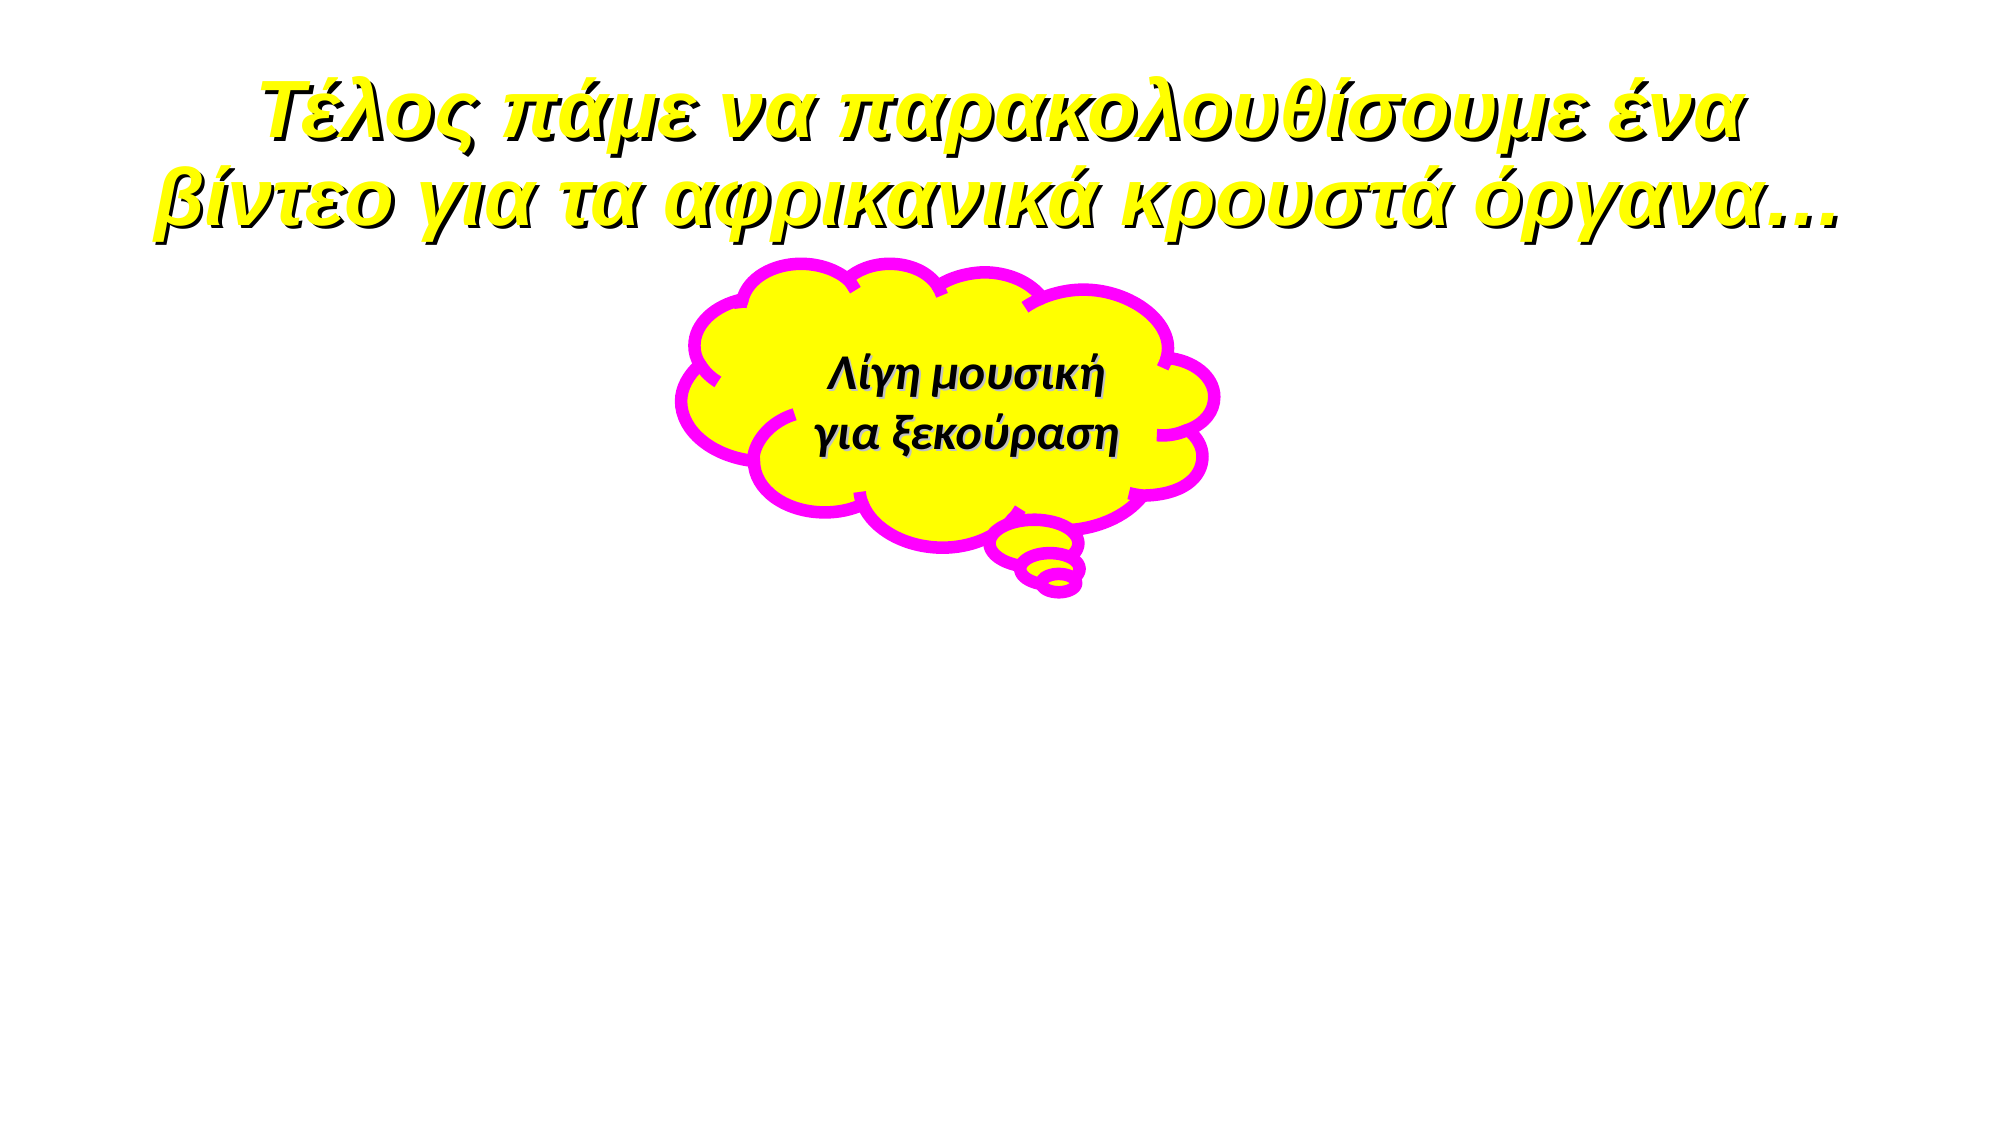

Τέλος πάμε να παρακολουθίσουμε ένα βίντεο για τα αφρικανικά κρουστά όργανα…
Λίγη μουσική για ξεκούραση